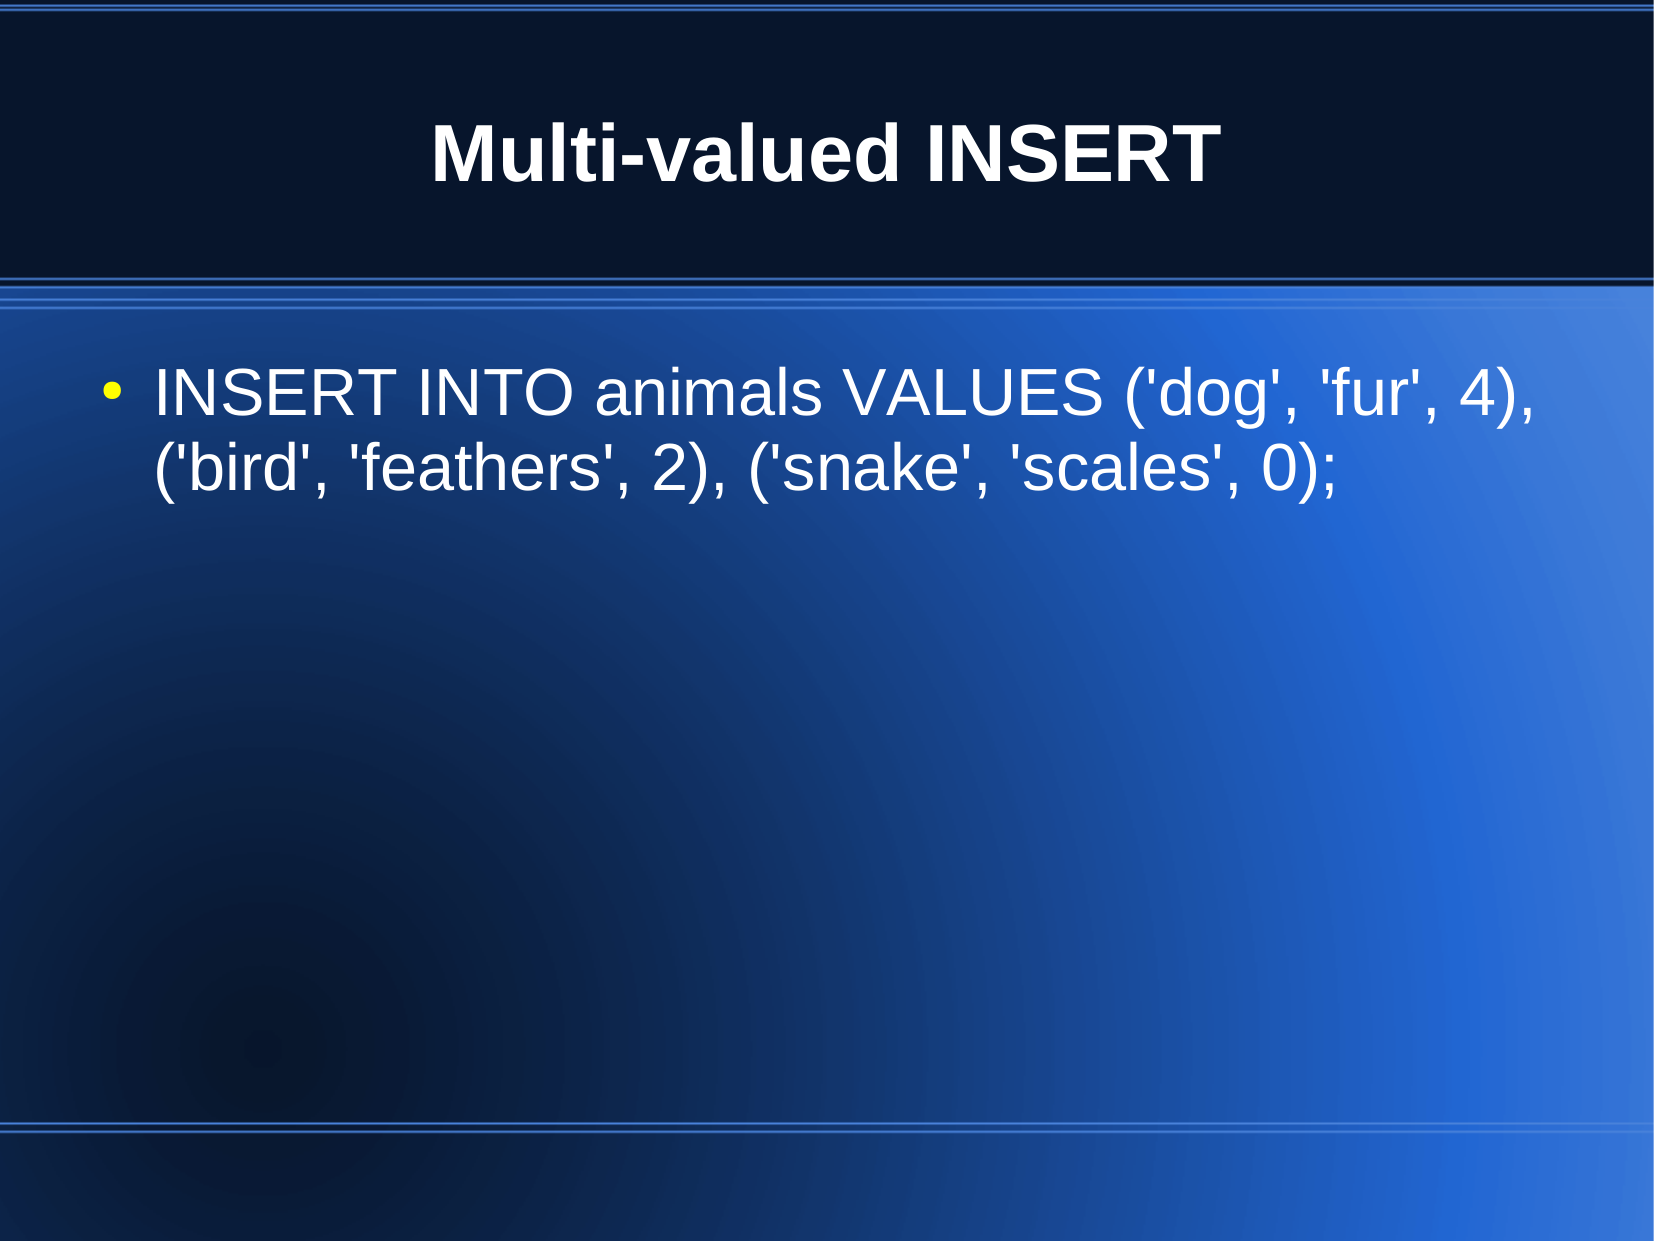

# Multi-valued INSERT
INSERT INTO animals VALUES ('dog', 'fur', 4), ('bird', 'feathers', 2), ('snake', 'scales', 0);